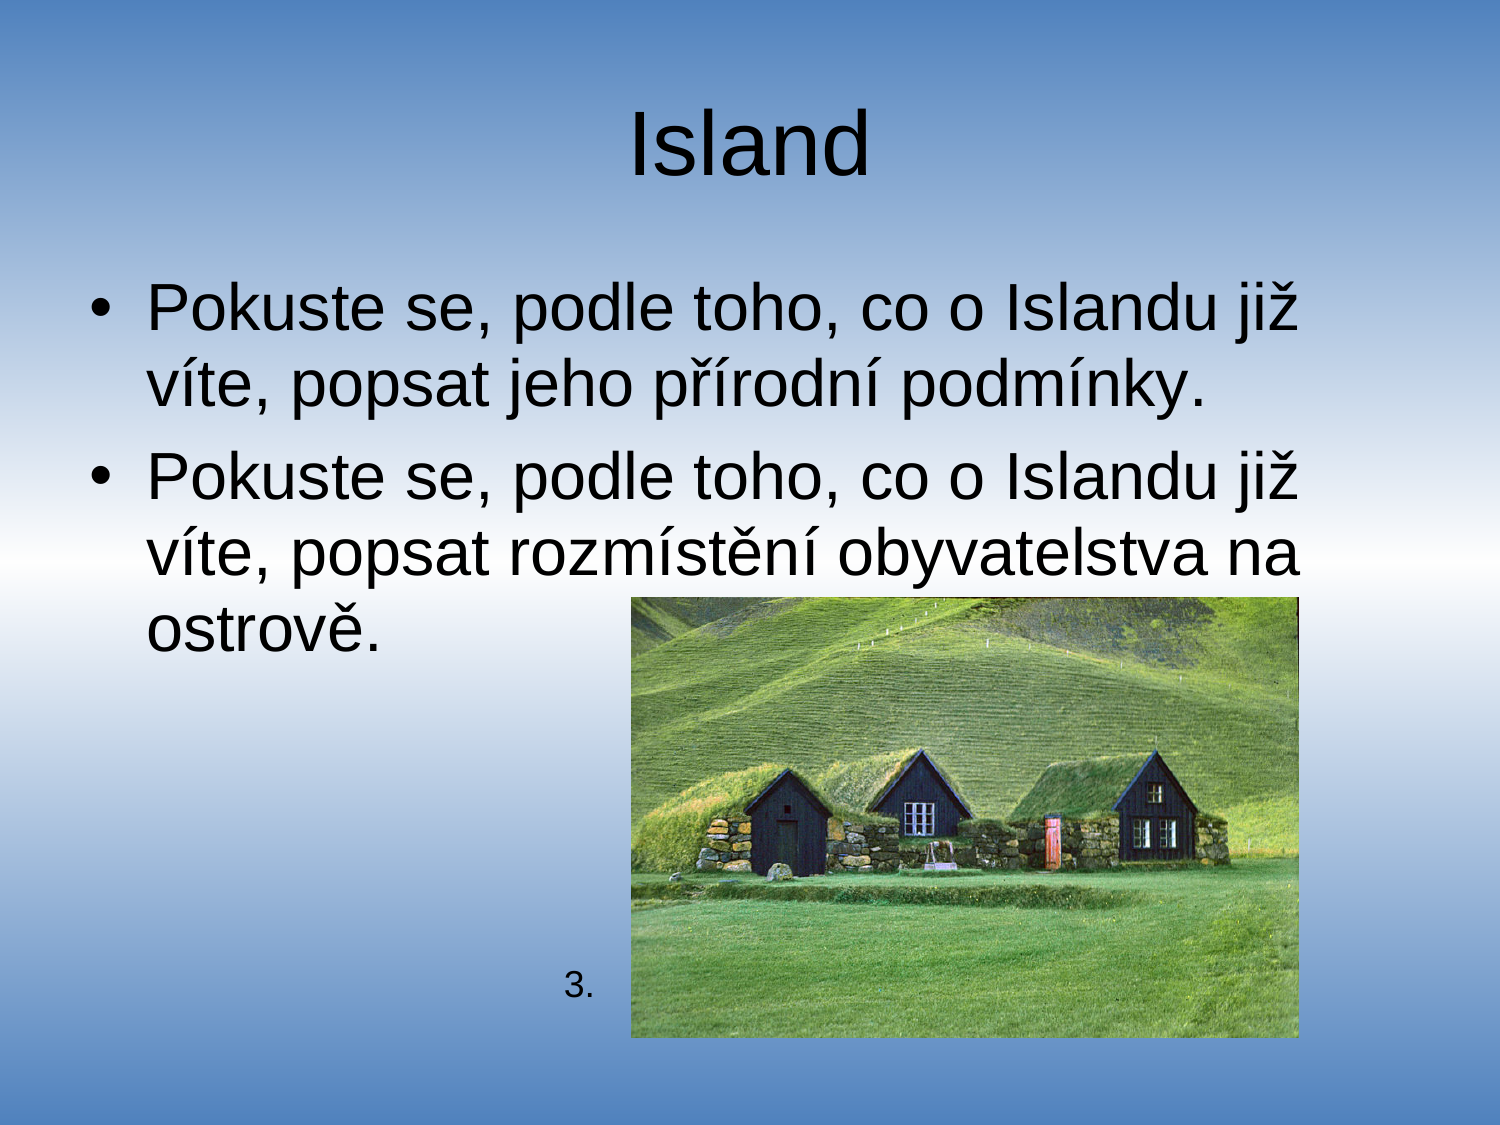

# Island
Pokuste se, podle toho, co o Islandu již víte, popsat jeho přírodní podmínky.
Pokuste se, podle toho, co o Islandu již víte, popsat rozmístění obyvatelstva na ostrově.
3.